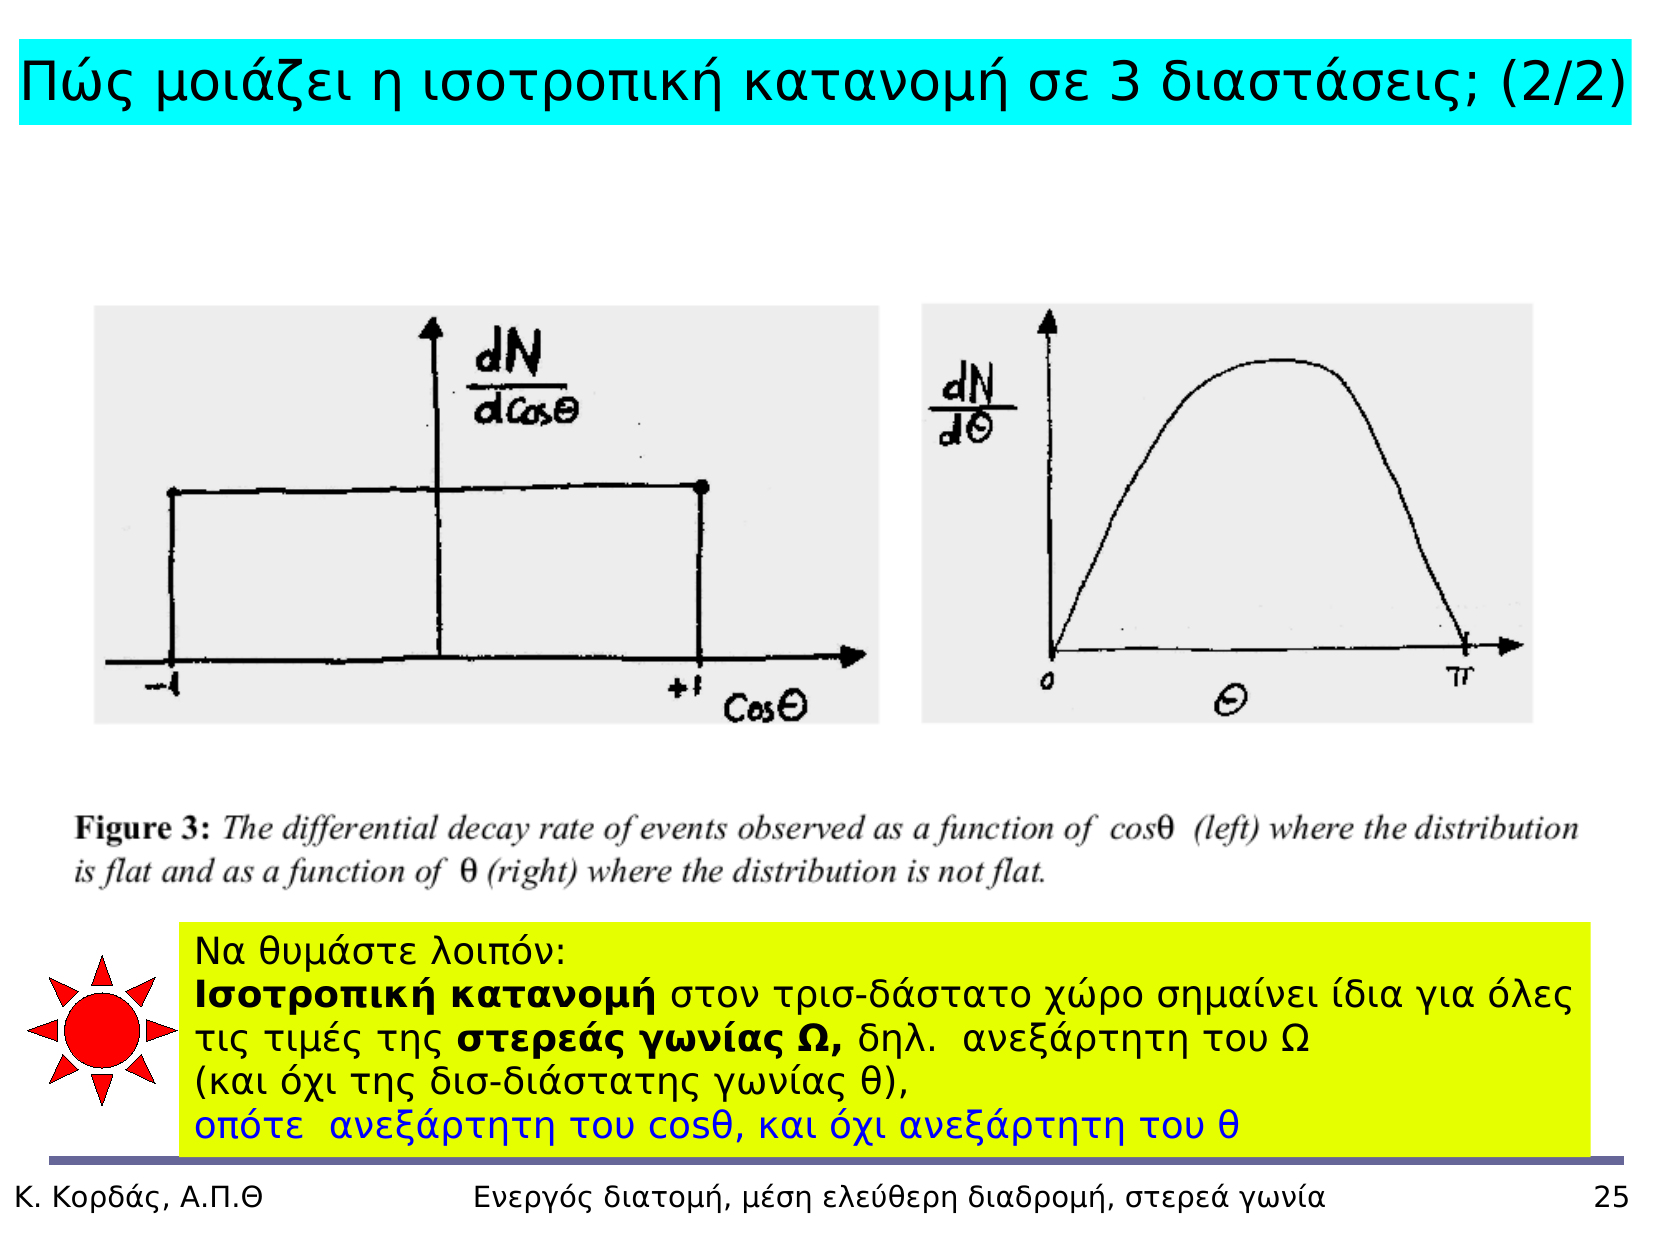

# Πώς μοιάζει η ισοτροπική κατανομή σε 3 διαστάσεις; (2/2)
Να θυμάστε λοιπόν:
Ισοτροπική κατανομή στον τρισ-δάστατο χώρο σημαίνει ίδια για όλες
τις τιμές της στερεάς γωνίας Ω, δηλ. ανεξάρτητη του Ω
(και όχι της δισ-διάστατης γωνίας θ),
οπότε ανεξάρτητη του cosθ, και όχι ανεξάρτητη του θ
Κ. Κορδάς, Α.Π.Θ
Ενεργός διατομή, μέση ελεύθερη διαδρομή, στερεά γωνία
25